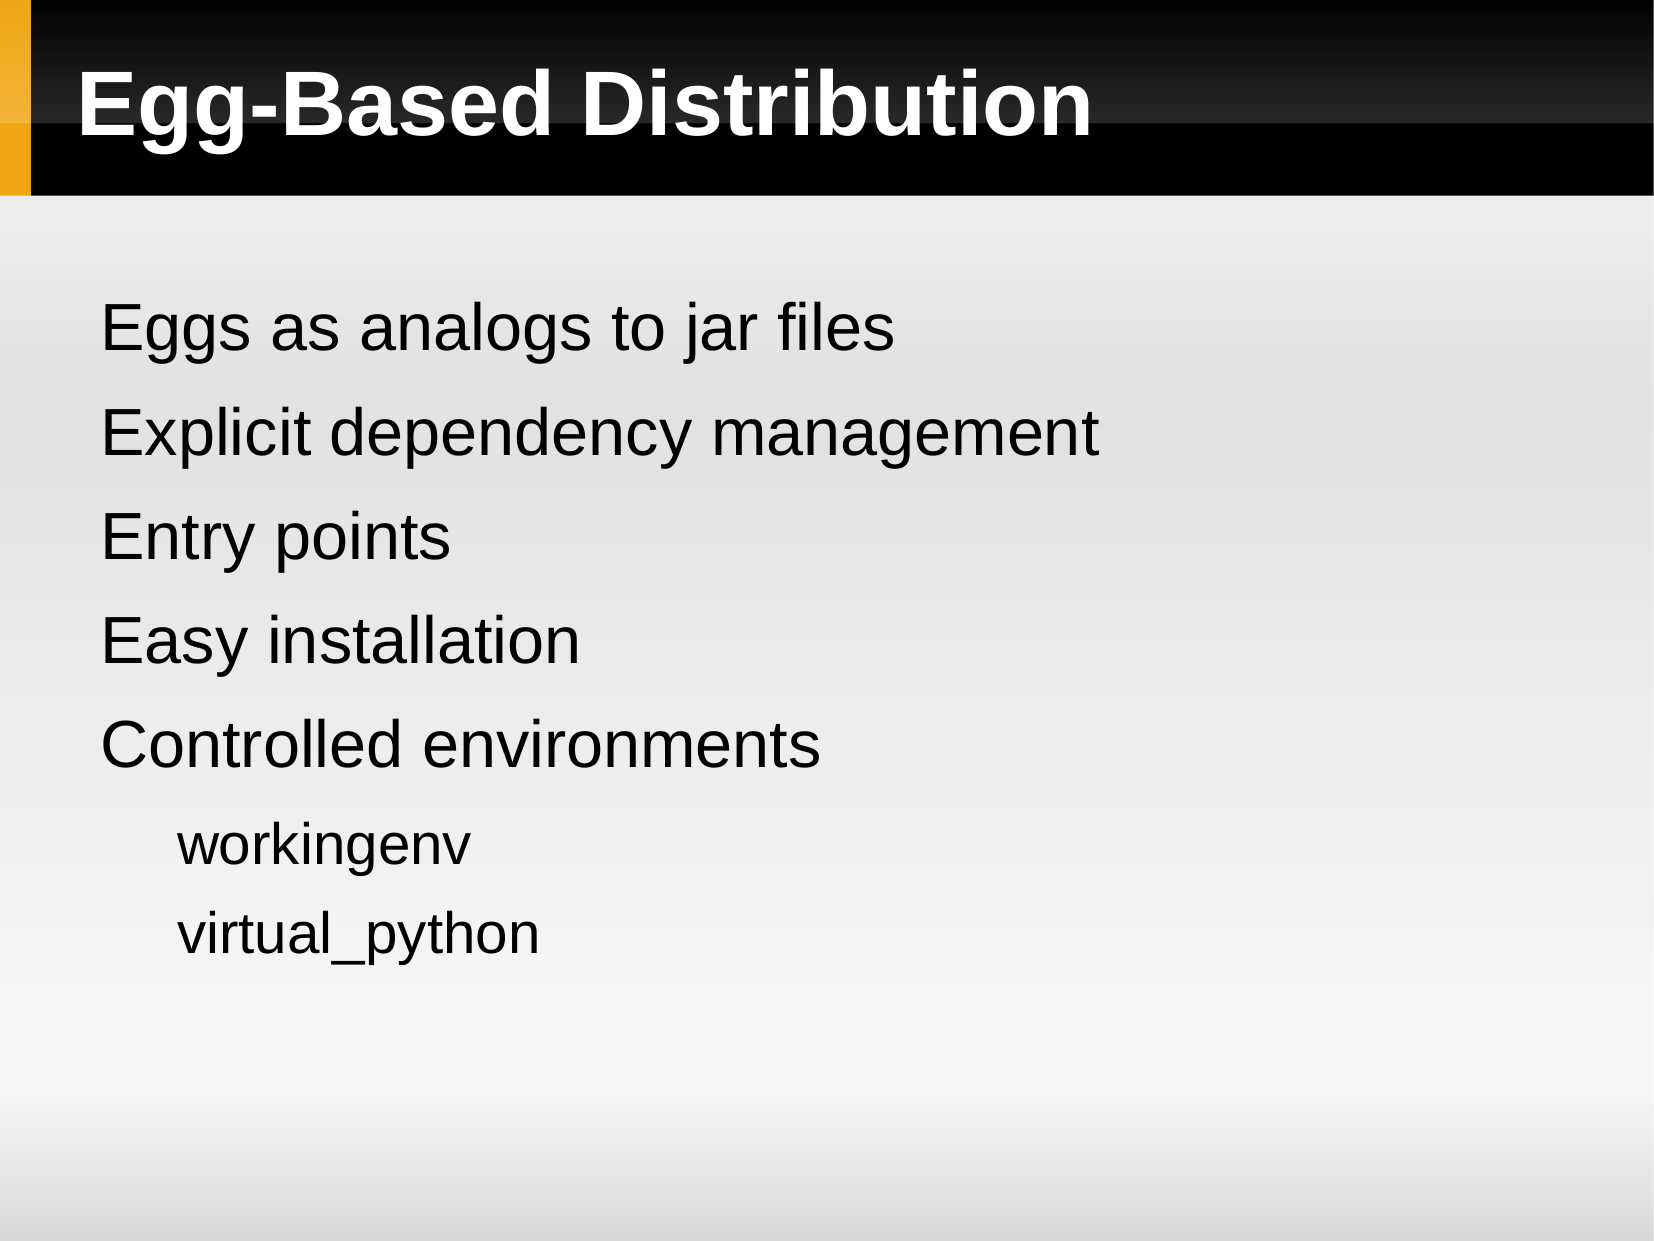

# Egg-Based Distribution
Eggs as analogs to jar files
Explicit dependency management
Entry points
Easy installation
Controlled environments
workingenv
virtual_python